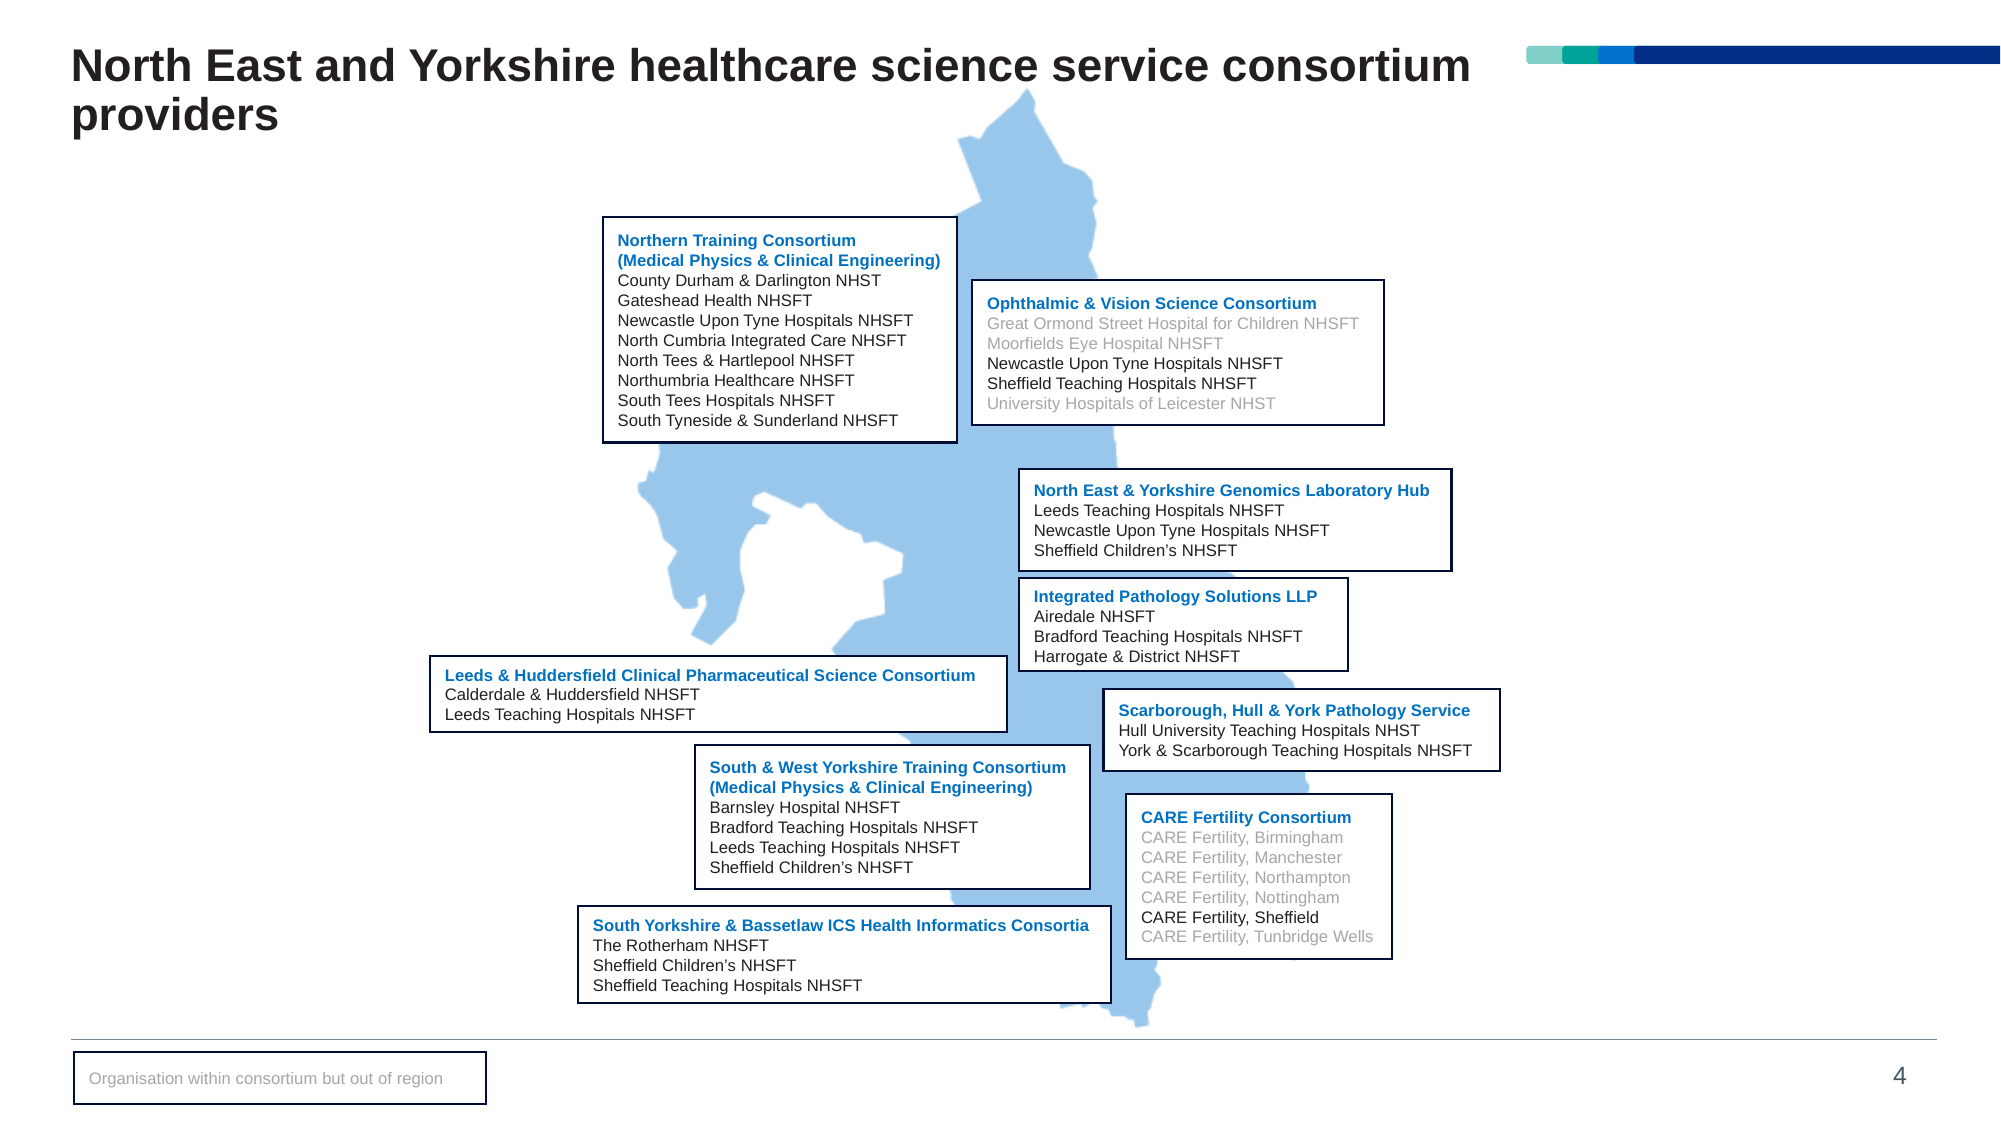

# North East and Yorkshire healthcare science service consortium providers
Northern Training Consortium
(Medical Physics & Clinical Engineering)
County Durham & Darlington NHST
Gateshead Health NHSFT
Newcastle Upon Tyne Hospitals NHSFT
North Cumbria Integrated Care NHSFT
North Tees & Hartlepool NHSFT
Northumbria Healthcare NHSFT
South Tees Hospitals NHSFT
South Tyneside & Sunderland NHSFT
Ophthalmic & Vision Science Consortium
Great Ormond Street Hospital for Children NHSFT
Moorfields Eye Hospital NHSFT
Newcastle Upon Tyne Hospitals NHSFT
Sheffield Teaching Hospitals NHSFT
University Hospitals of Leicester NHST
North East & Yorkshire Genomics Laboratory Hub
Leeds Teaching Hospitals NHSFT
Newcastle Upon Tyne Hospitals NHSFT
Sheffield Children’s NHSFT
Integrated Pathology Solutions LLP
Airedale NHSFT
Bradford Teaching Hospitals NHSFT
Harrogate & District NHSFT
Leeds & Huddersfield Clinical Pharmaceutical Science Consortium
Calderdale & Huddersfield NHSFT
Leeds Teaching Hospitals NHSFT
Scarborough, Hull & York Pathology Service
Hull University Teaching Hospitals NHST
York & Scarborough Teaching Hospitals NHSFT
South & West Yorkshire Training Consortium
(Medical Physics & Clinical Engineering)
Barnsley Hospital NHSFT
Bradford Teaching Hospitals NHSFT
Leeds Teaching Hospitals NHSFT
Sheffield Children’s NHSFT
CARE Fertility Consortium
CARE Fertility, Birmingham
CARE Fertility, Manchester
CARE Fertility, Northampton
CARE Fertility, Nottingham
CARE Fertility, Sheffield
CARE Fertility, Tunbridge Wells
South Yorkshire & Bassetlaw ICS Health Informatics Consortia
The Rotherham NHSFT
Sheffield Children’s NHSFT
Sheffield Teaching Hospitals NHSFT
Organisation within consortium but out of region